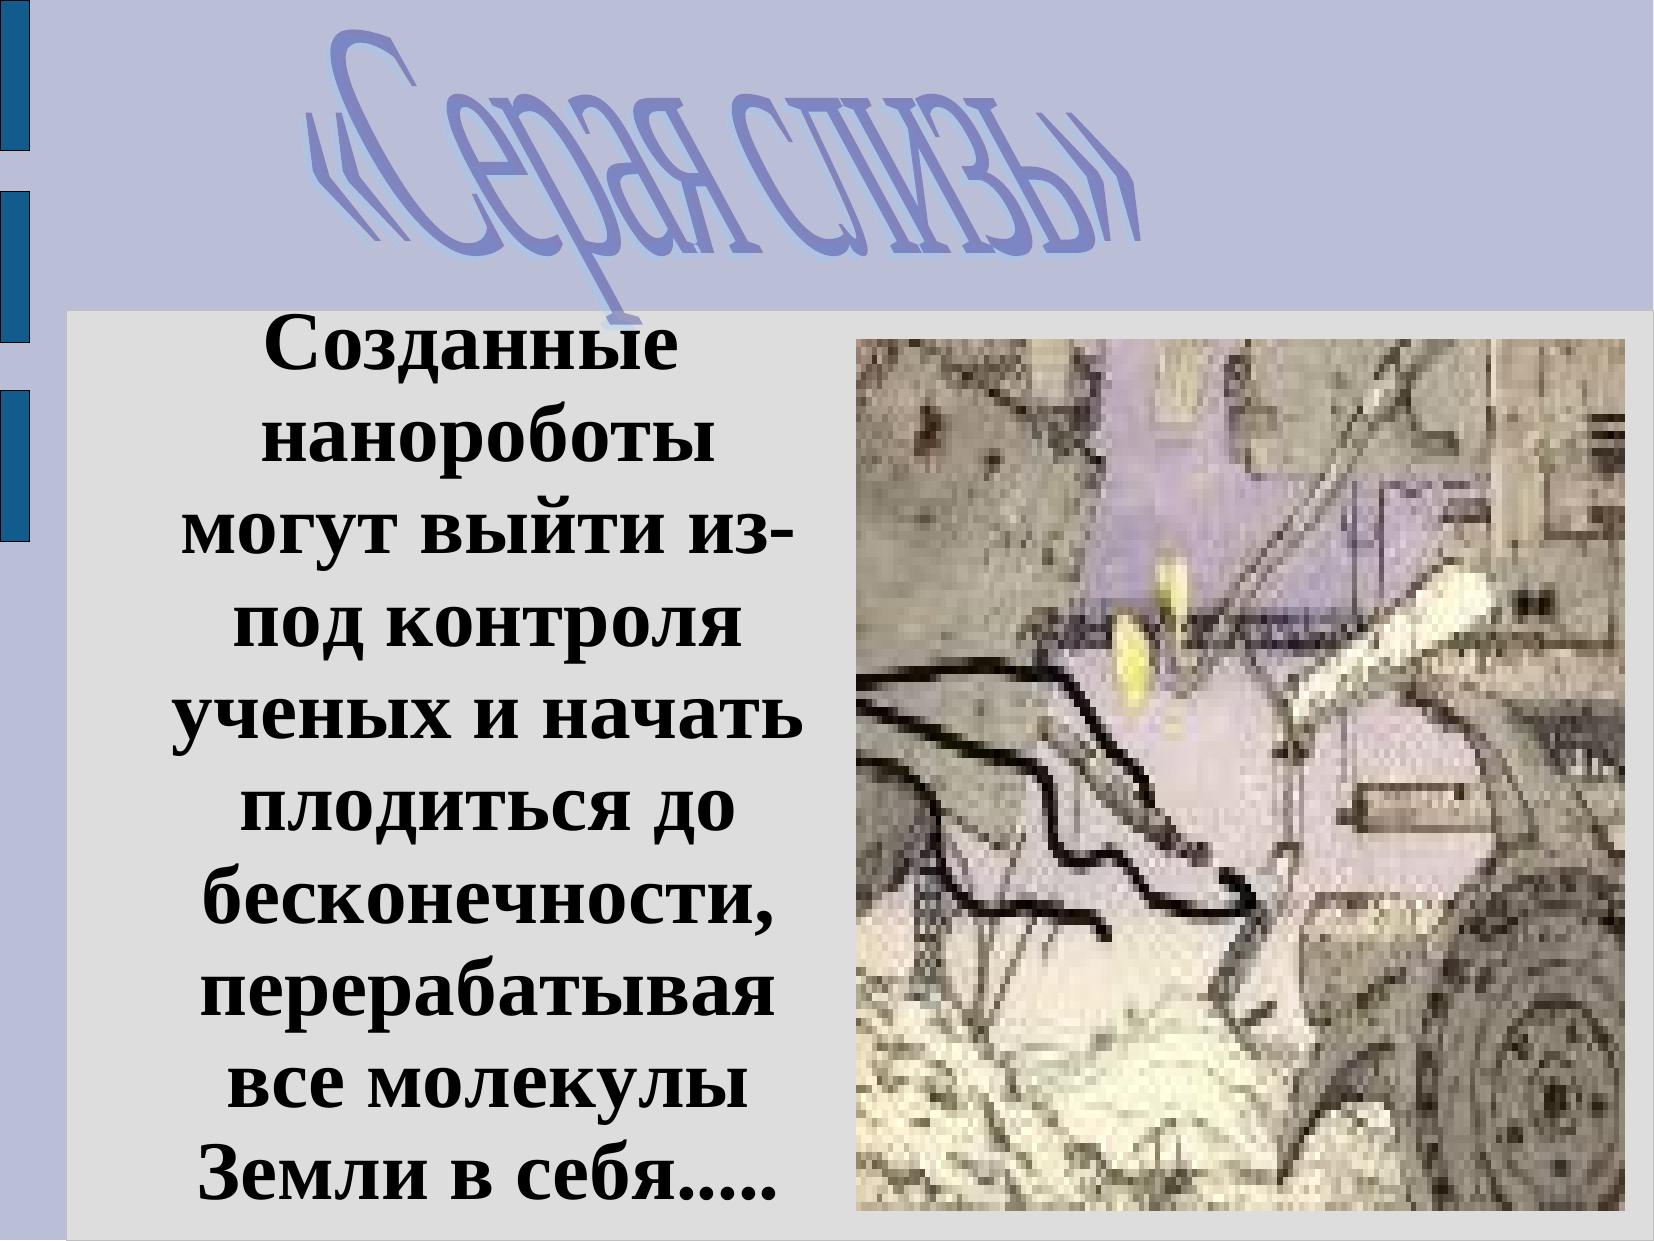

«Серая слизь»
#
Созданные нанороботы могут выйти из-под контроля ученых и начать плодиться до бесконечности, перерабатывая все молекулы Земли в себя.....